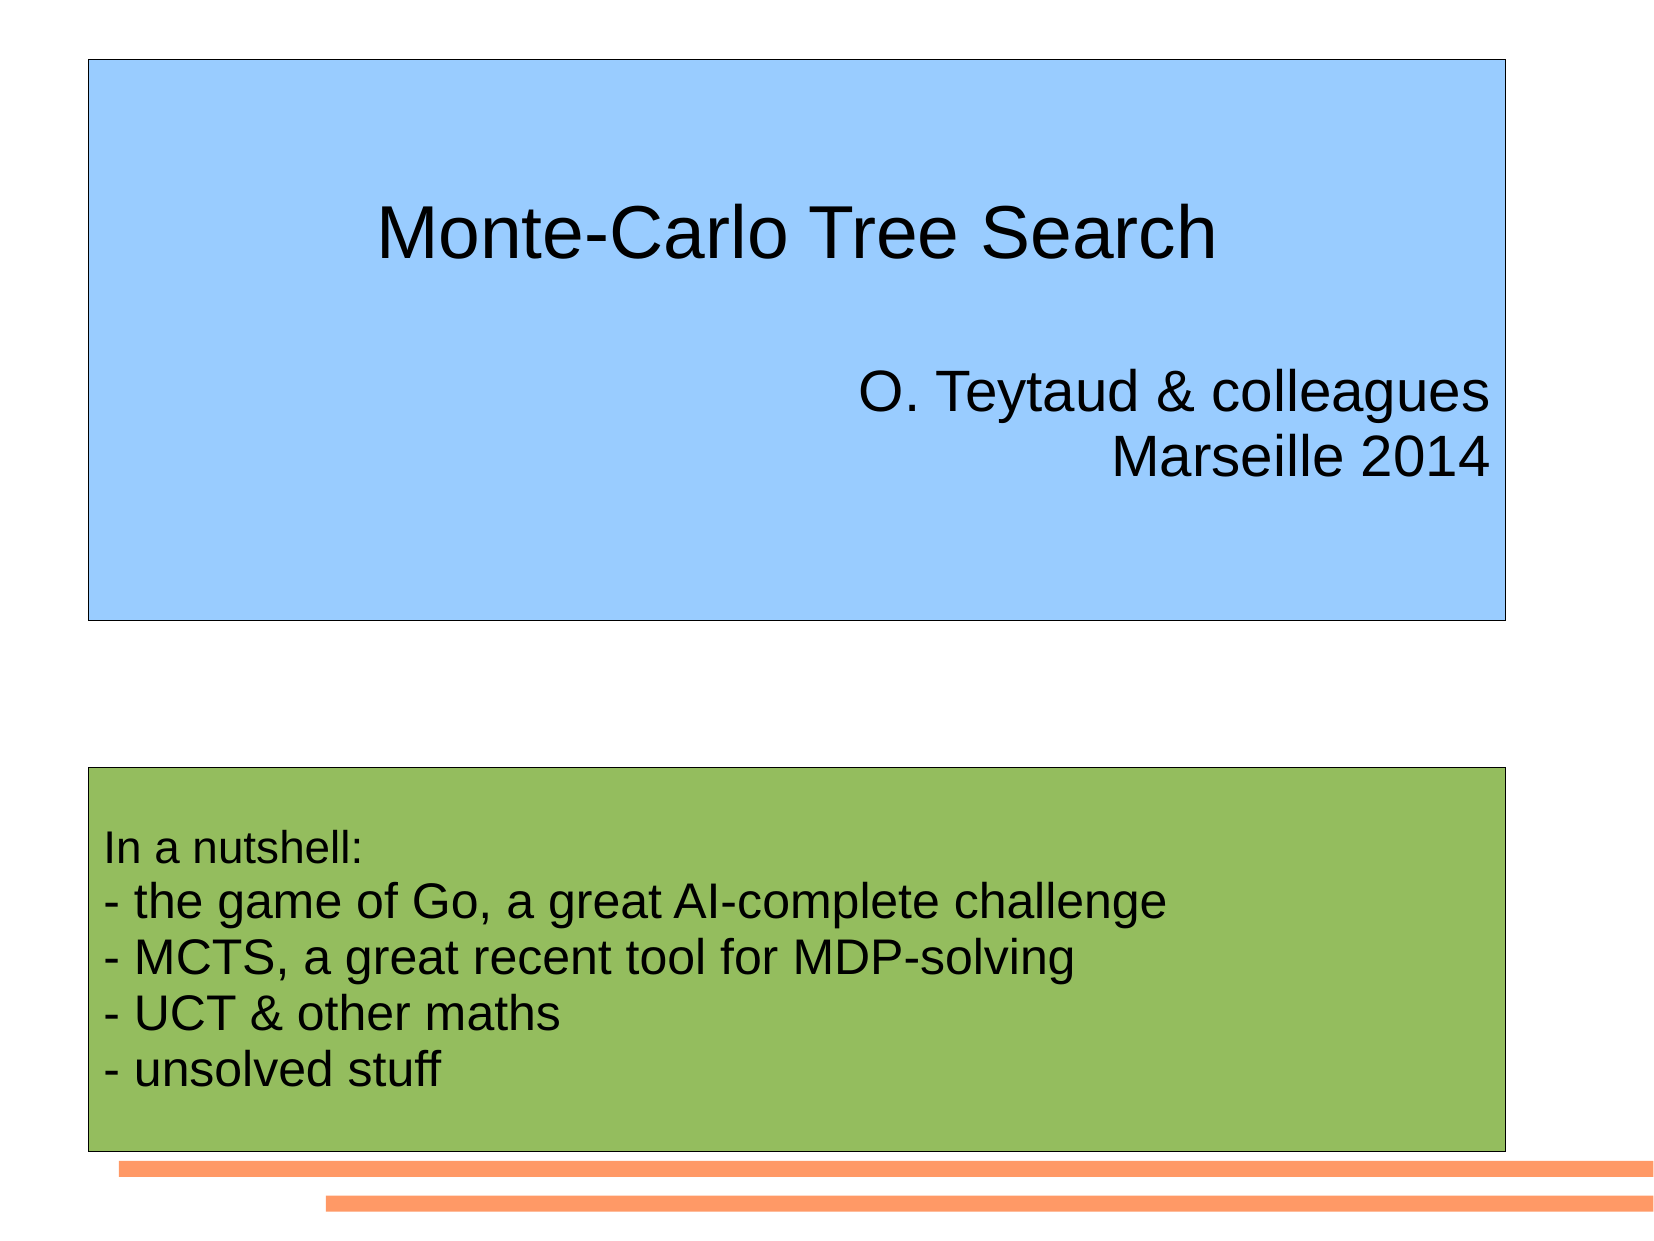

Monte-Carlo Tree Search
		O. Teytaud & colleagues
		Marseille 2014
In a nutshell:
- the game of Go, a great AI-complete challenge
- MCTS, a great recent tool for MDP-solving
- UCT & other maths
- unsolved stuff